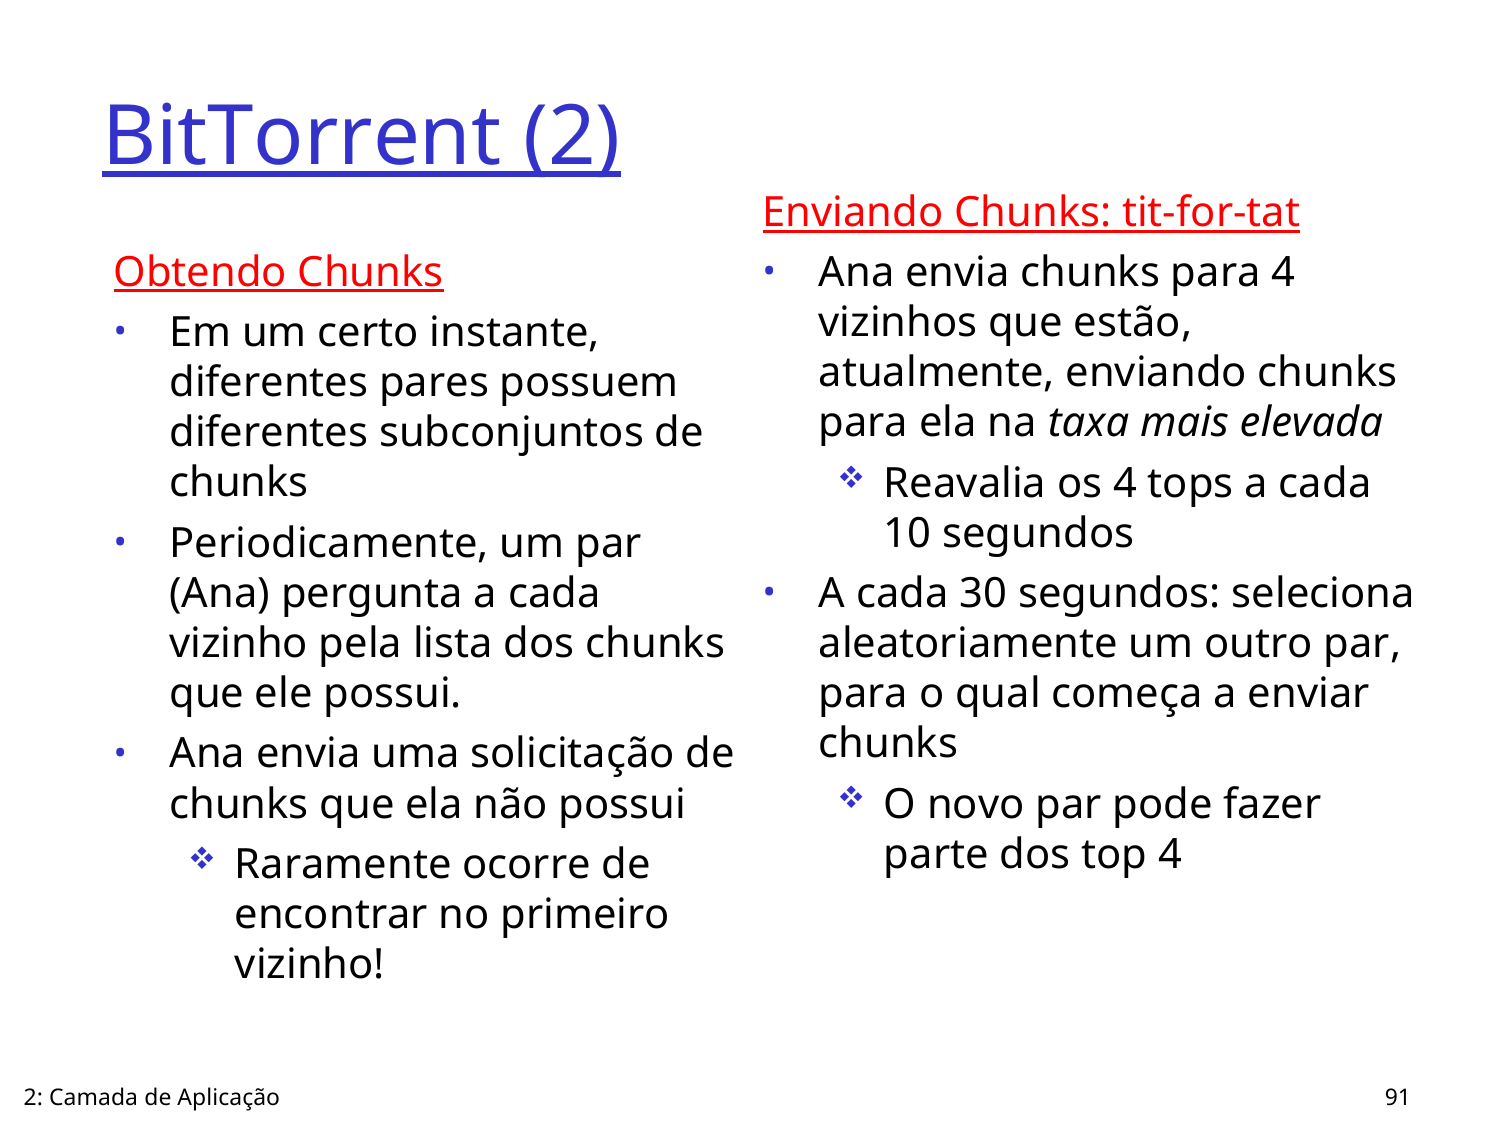

# BitTorrent (2)
Enviando Chunks: tit-for-tat
Ana envia chunks para 4 vizinhos que estão, atualmente, enviando chunks para ela na taxa mais elevada
Reavalia os 4 tops a cada 10 segundos
A cada 30 segundos: seleciona aleatoriamente um outro par, para o qual começa a enviar chunks
O novo par pode fazer parte dos top 4
Obtendo Chunks
Em um certo instante, diferentes pares possuem diferentes subconjuntos de chunks
Periodicamente, um par (Ana) pergunta a cada vizinho pela lista dos chunks que ele possui.
Ana envia uma solicitação de chunks que ela não possui
Raramente ocorre de encontrar no primeiro vizinho!
91